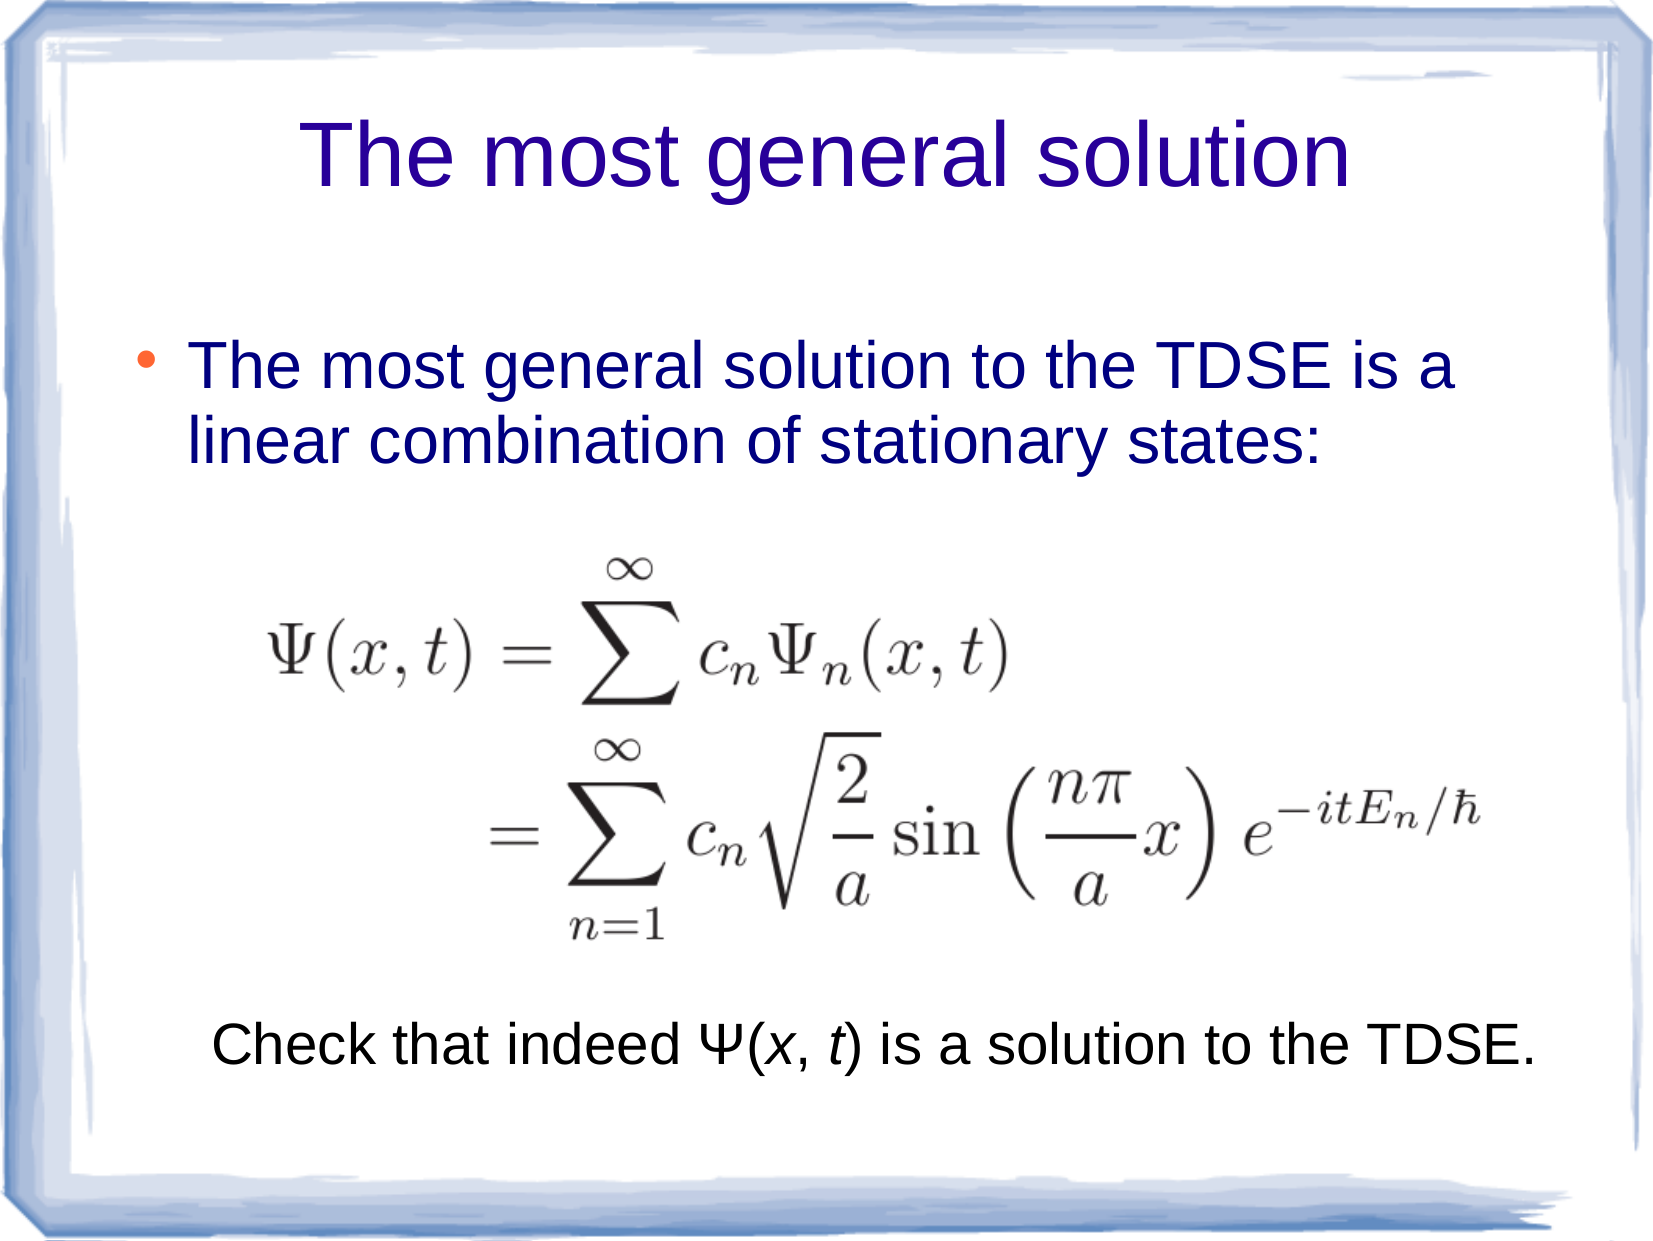

# The most general solution
The most general solution to the TDSE is a linear combination of stationary states:
 Check that indeed Ψ(x, t) is a solution to the TDSE.